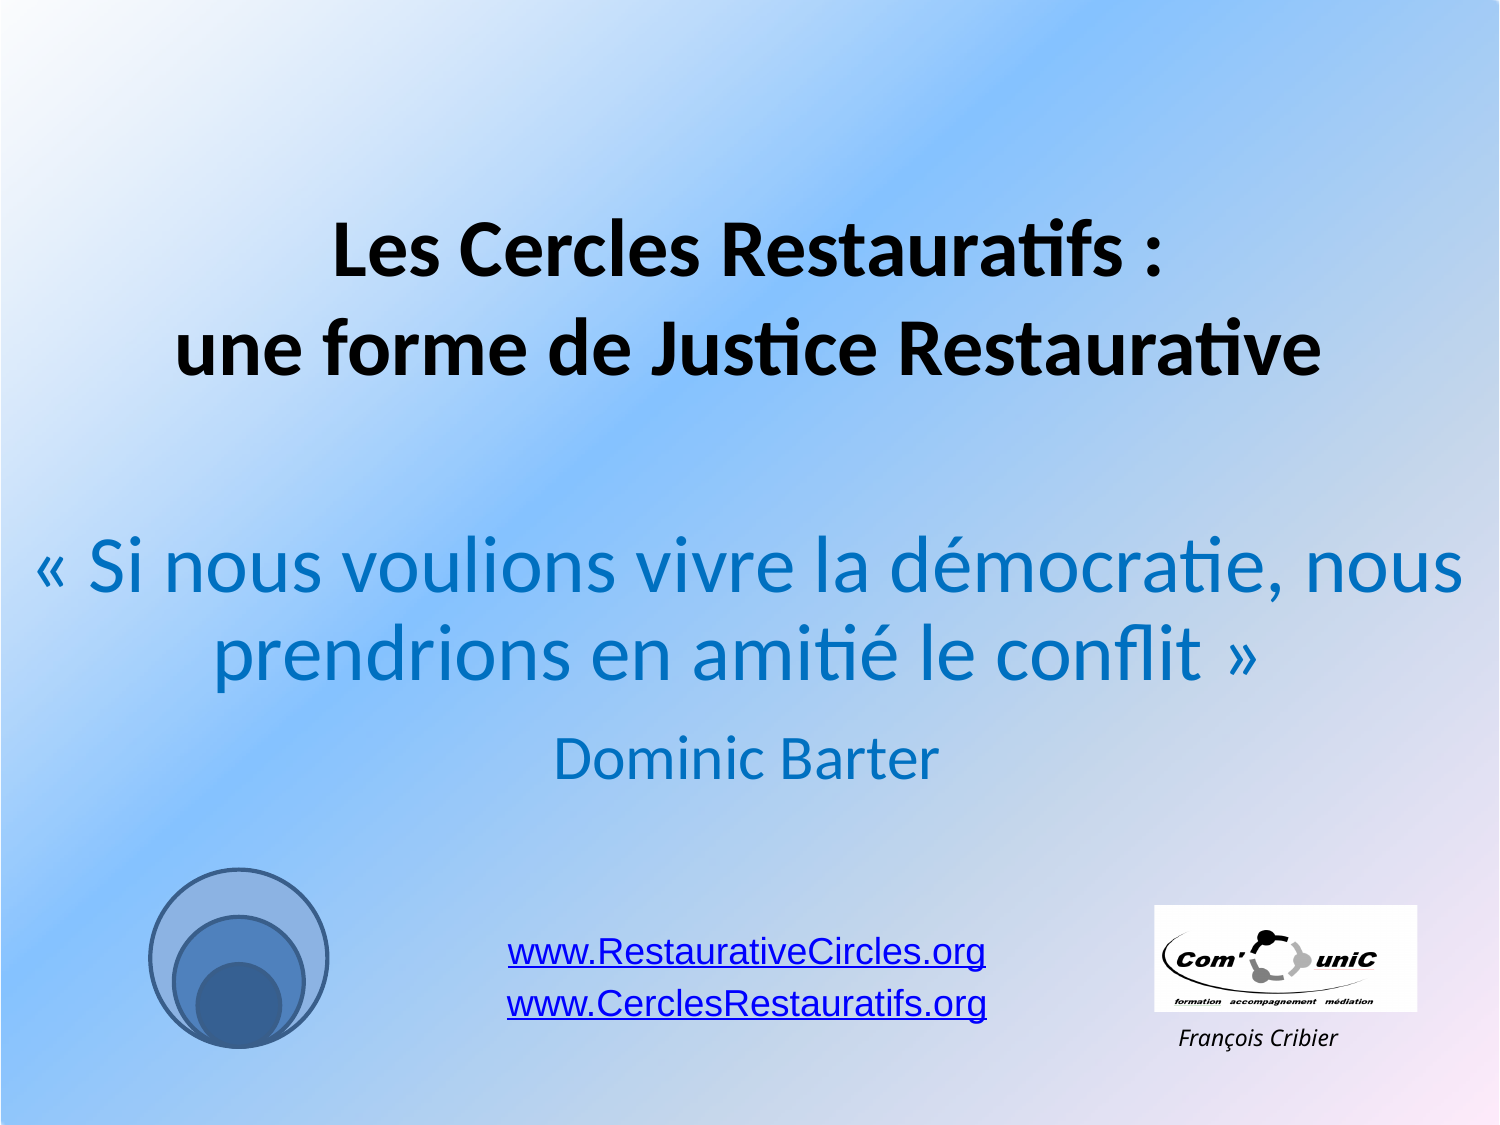

# Les Cercles Restauratifs : une forme de Justice Restaurative
« Si nous voulions vivre la démocratie, nous prendrions en amitié le conflit »
Dominic Barter
www.RestaurativeCircles.org
www.CerclesRestauratifs.org
François Cribier